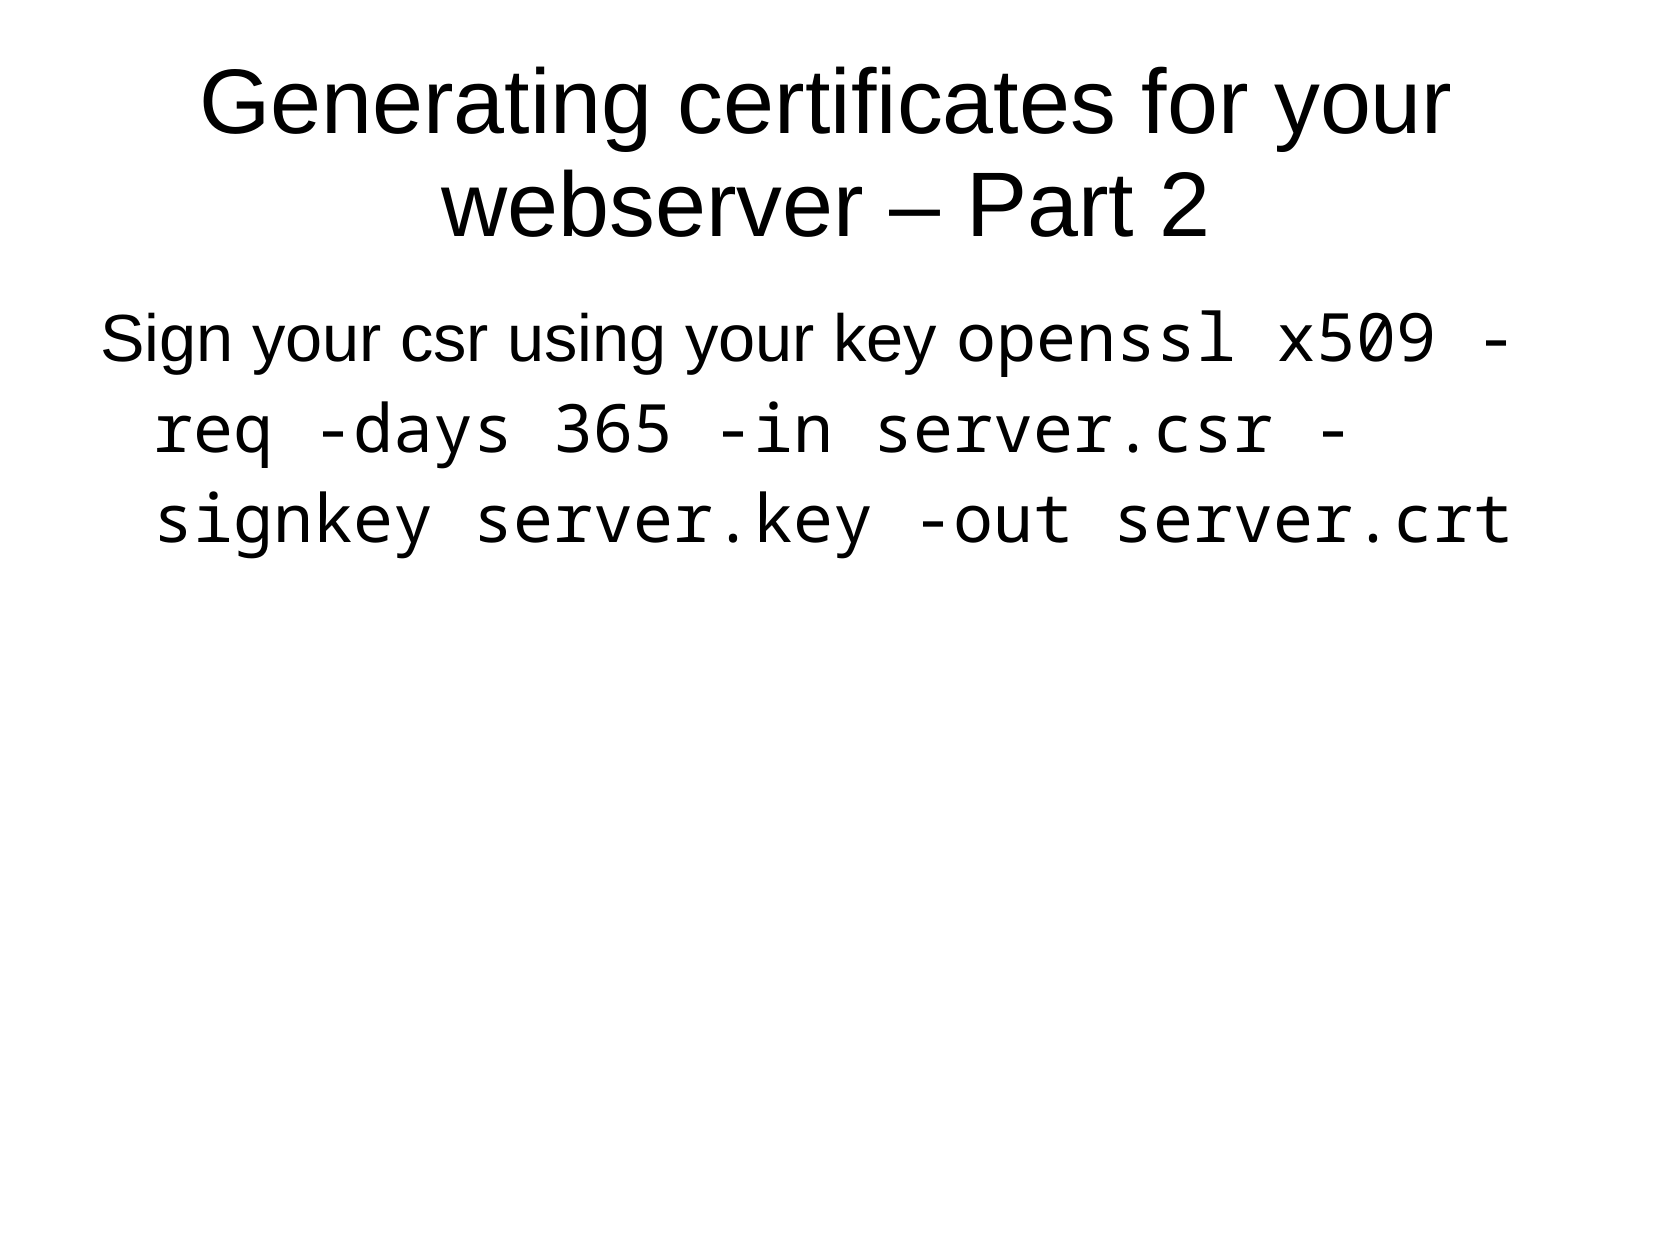

# Generating certificates for your webserver – Part 2
Sign your csr using your key openssl x509 -req -days 365 -in server.csr -signkey server.key -out server.crt